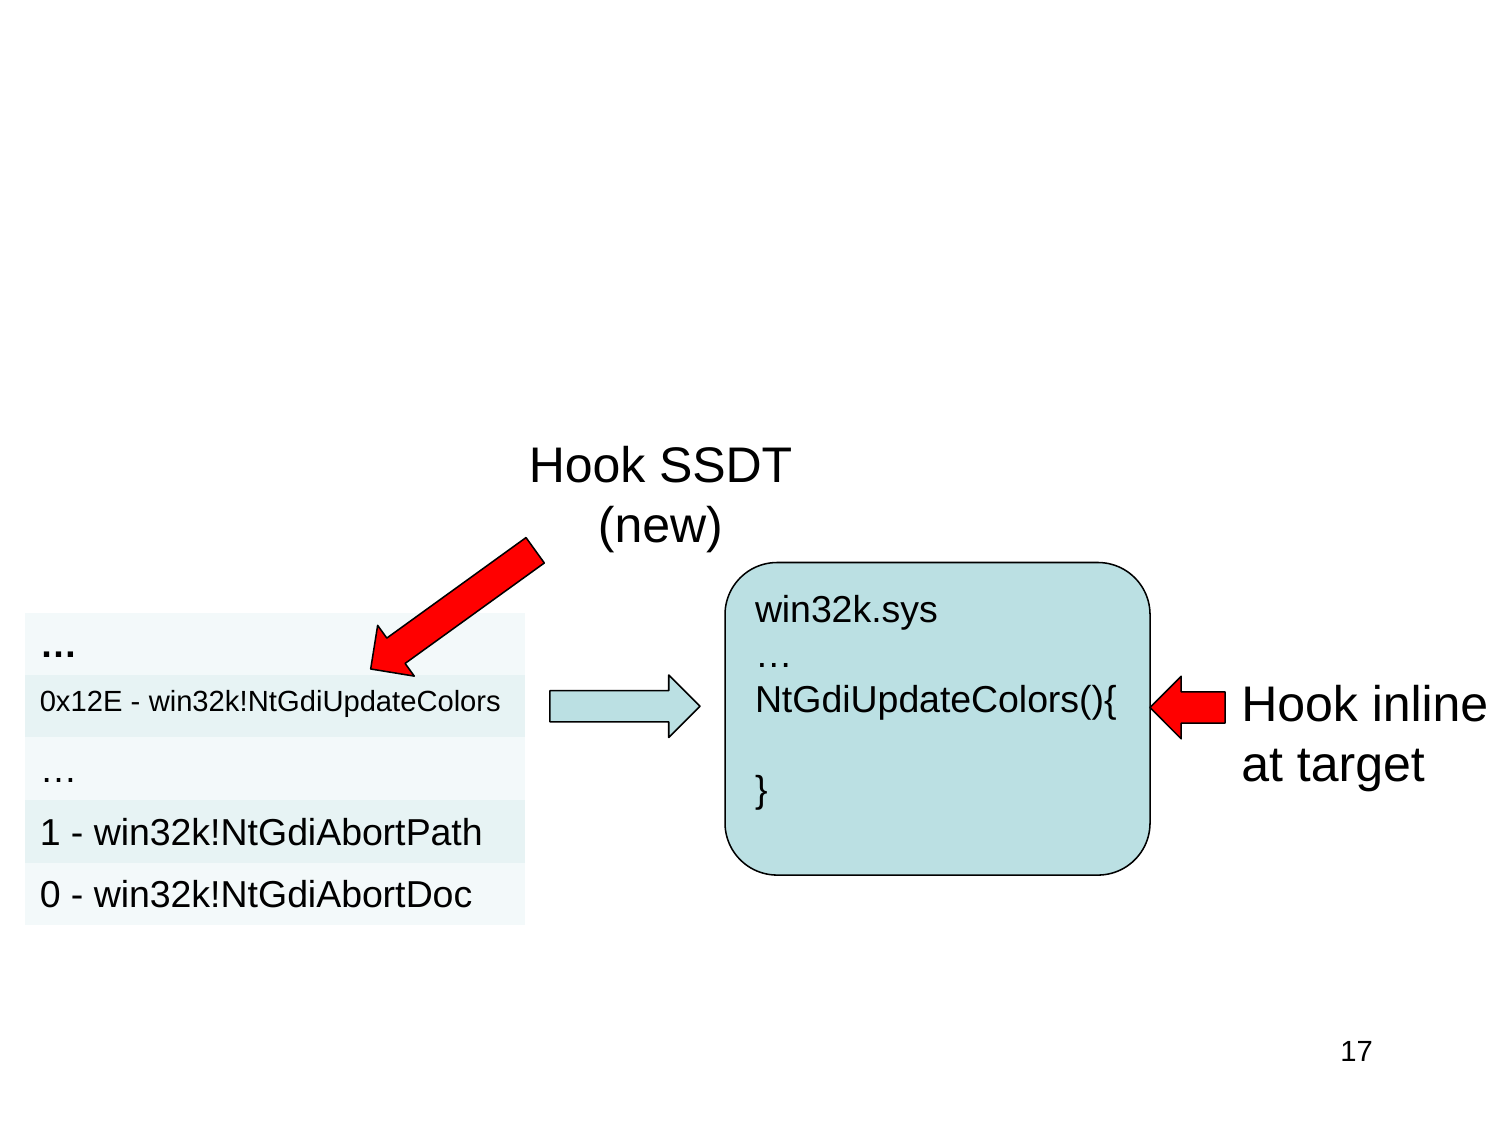

#
Hook SSDT
(new)
win32k.sys
…
NtGdiUpdateColors(){
}
| … |
| --- |
| 0x12E - win32k!NtGdiUpdateColors |
| … |
| 1 - win32k!NtGdiAbortPath |
| 0 - win32k!NtGdiAbortDoc |
Hook inline
at target